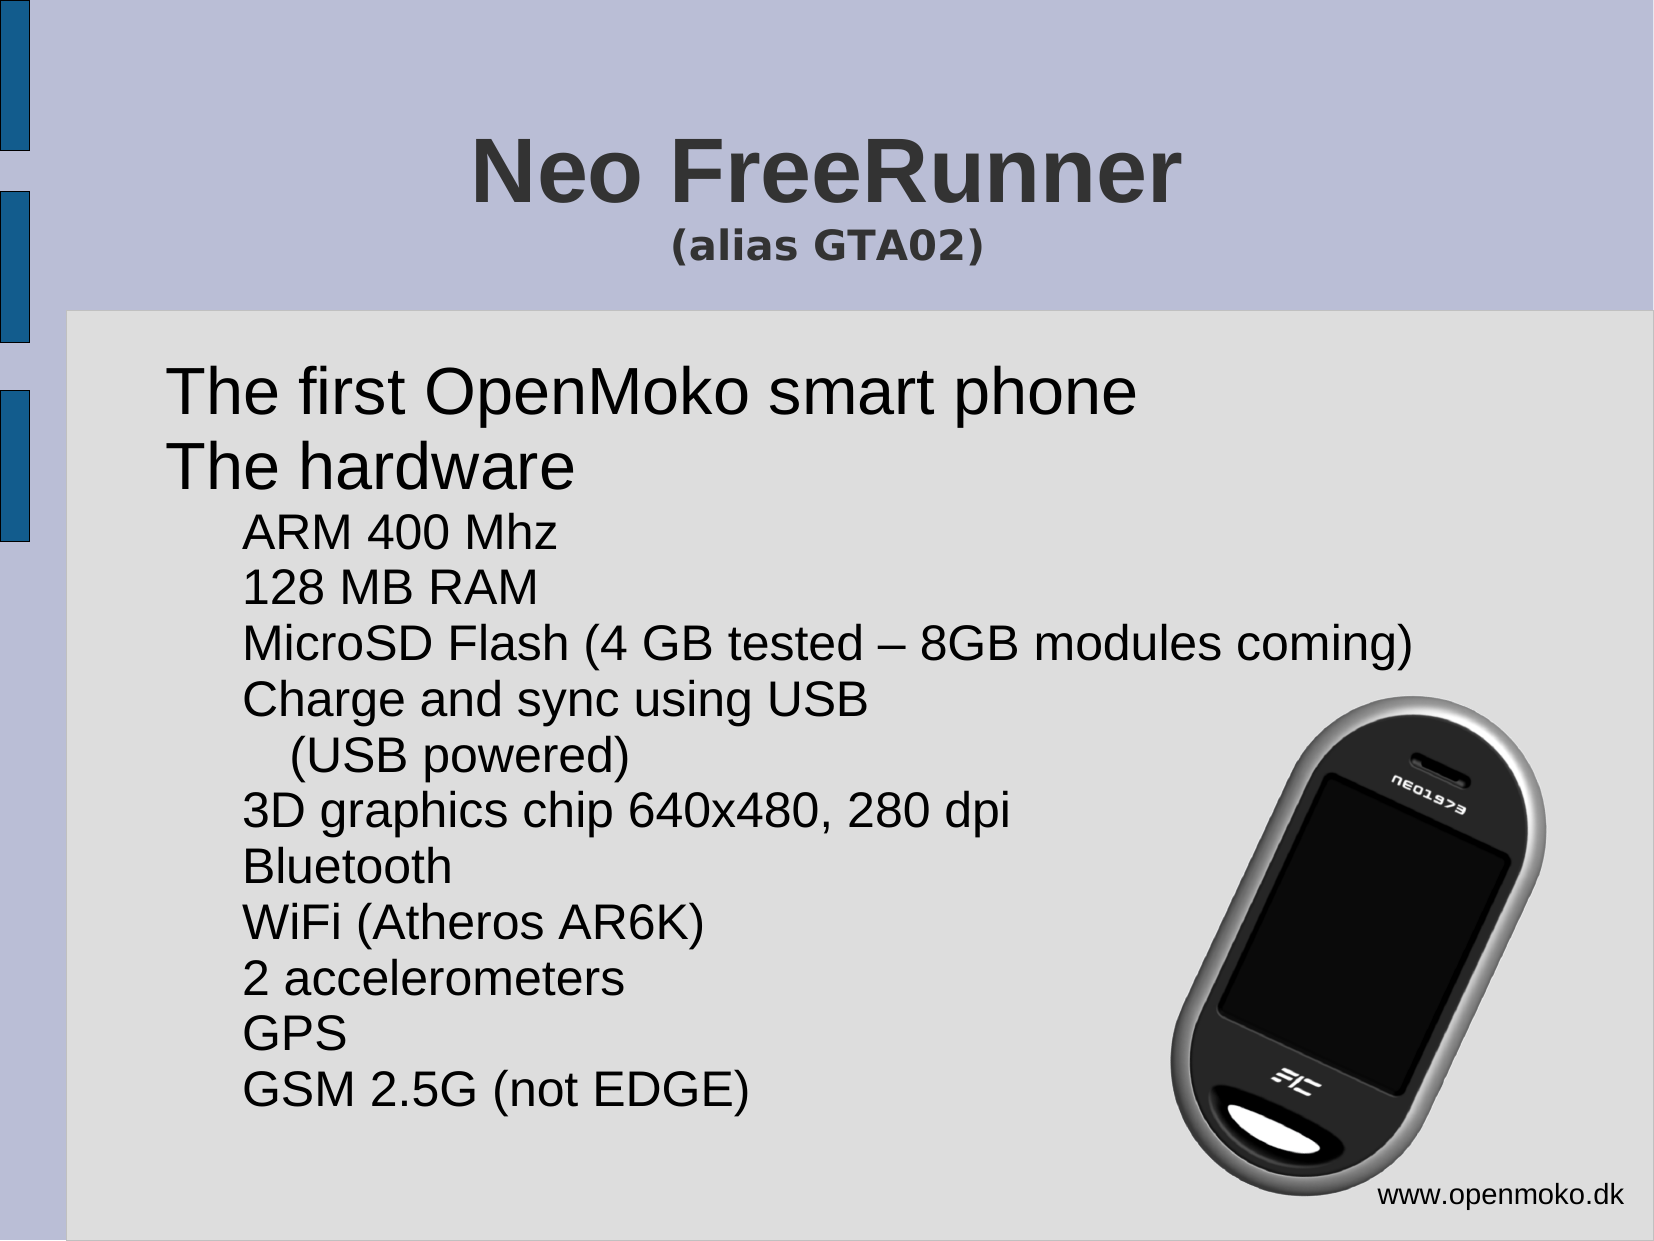

# Neo FreeRunner (alias GTA02)
The first OpenMoko smart phone
The hardware
ARM 400 Mhz
128 MB RAM
MicroSD Flash (4 GB tested – 8GB modules coming)
Charge and sync using USB
(USB powered)
3D graphics chip 640x480, 280 dpi
Bluetooth
WiFi (Atheros AR6K)
2 accelerometers
GPS
GSM 2.5G (not EDGE)